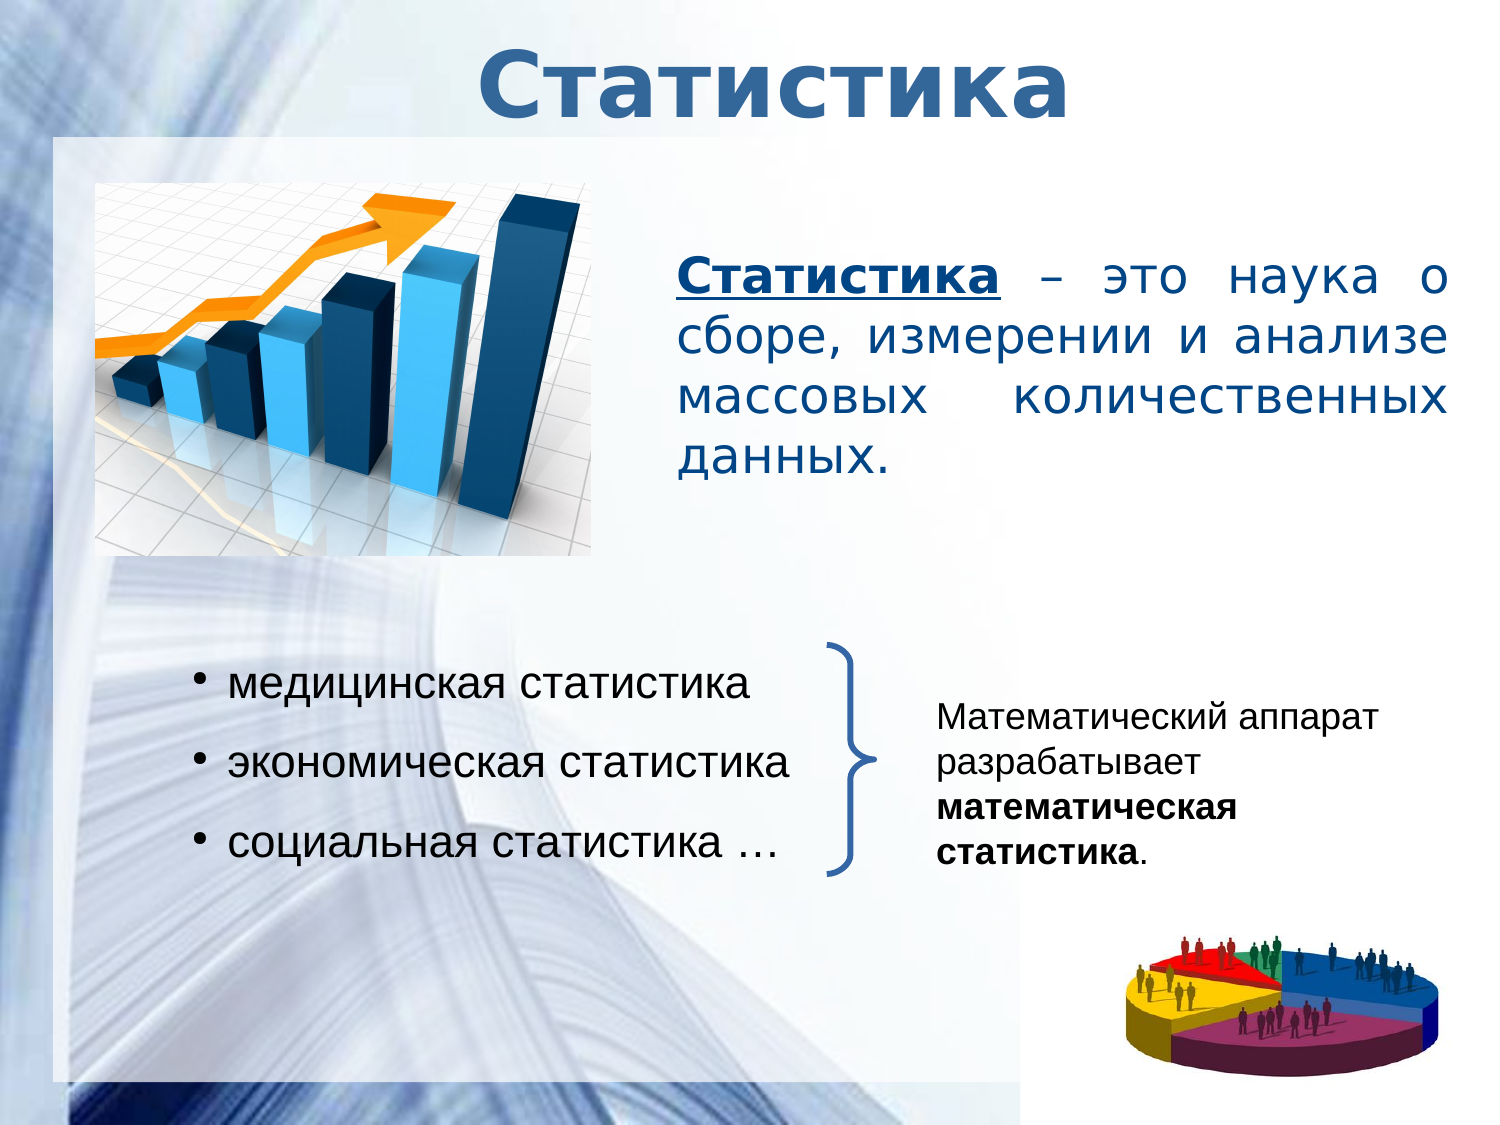

Статистика
Статистика – это наука о сборе, измерении и анализе массовых количественных данных.
медицинская статистика
экономическая статистика
социальная статистика …
Математический аппарат разрабатывает математическая статистика.